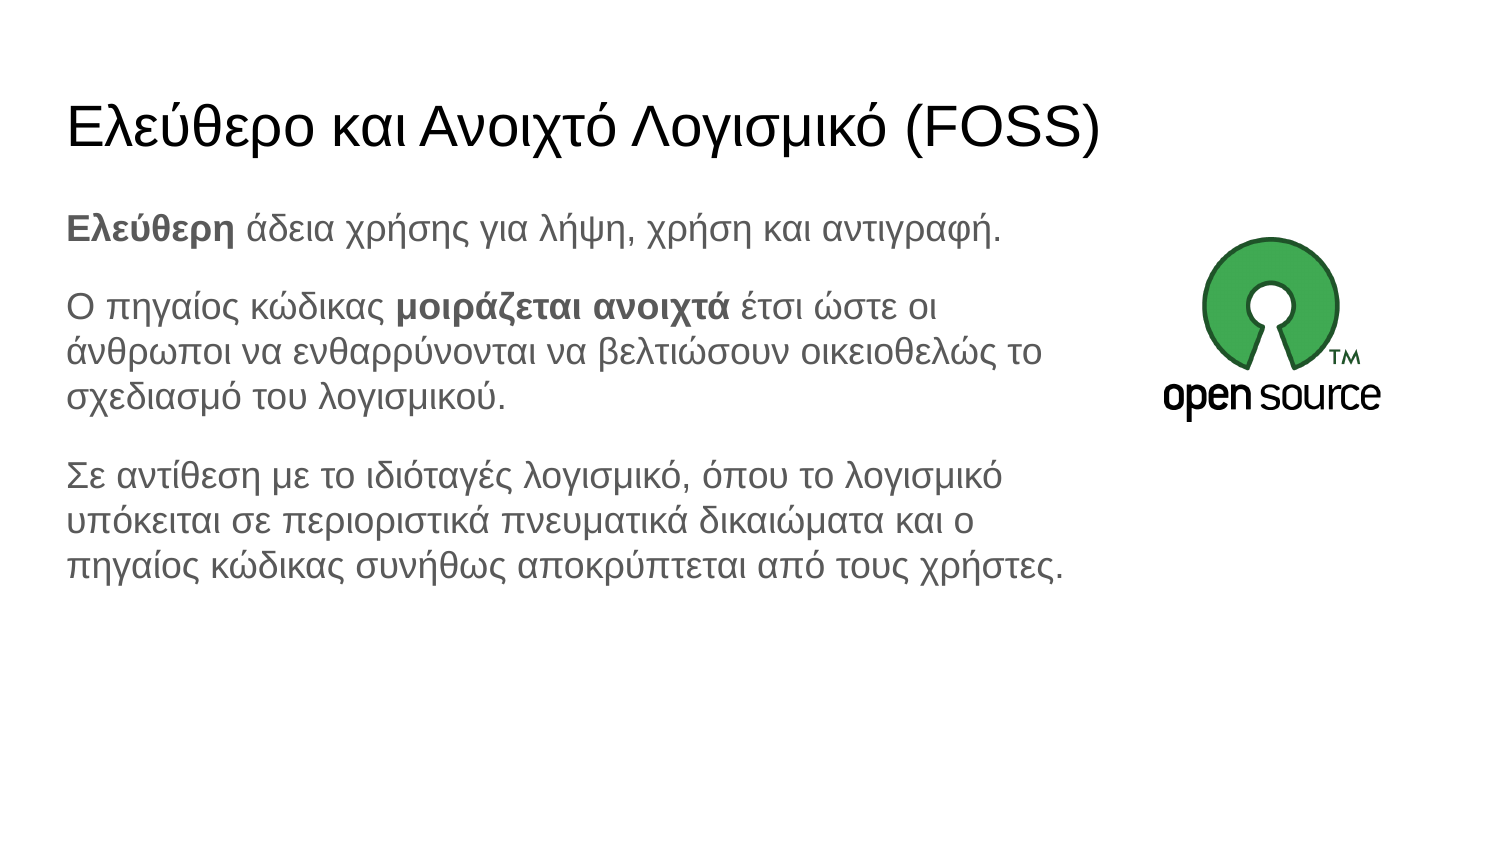

# Ελεύθερο και Ανοιχτό Λογισμικό (FOSS)
Ελεύθερη άδεια χρήσης για λήψη, χρήση και αντιγραφή.
Ο πηγαίος κώδικας μοιράζεται ανοιχτά έτσι ώστε οι άνθρωποι να ενθαρρύνονται να βελτιώσουν οικειοθελώς το σχεδιασμό του λογισμικού.
Σε αντίθεση με το ιδιόταγές λογισμικό, όπου το λογισμικό υπόκειται σε περιοριστικά πνευματικά δικαιώματα και ο πηγαίος κώδικας συνήθως αποκρύπτεται από τους χρήστες.